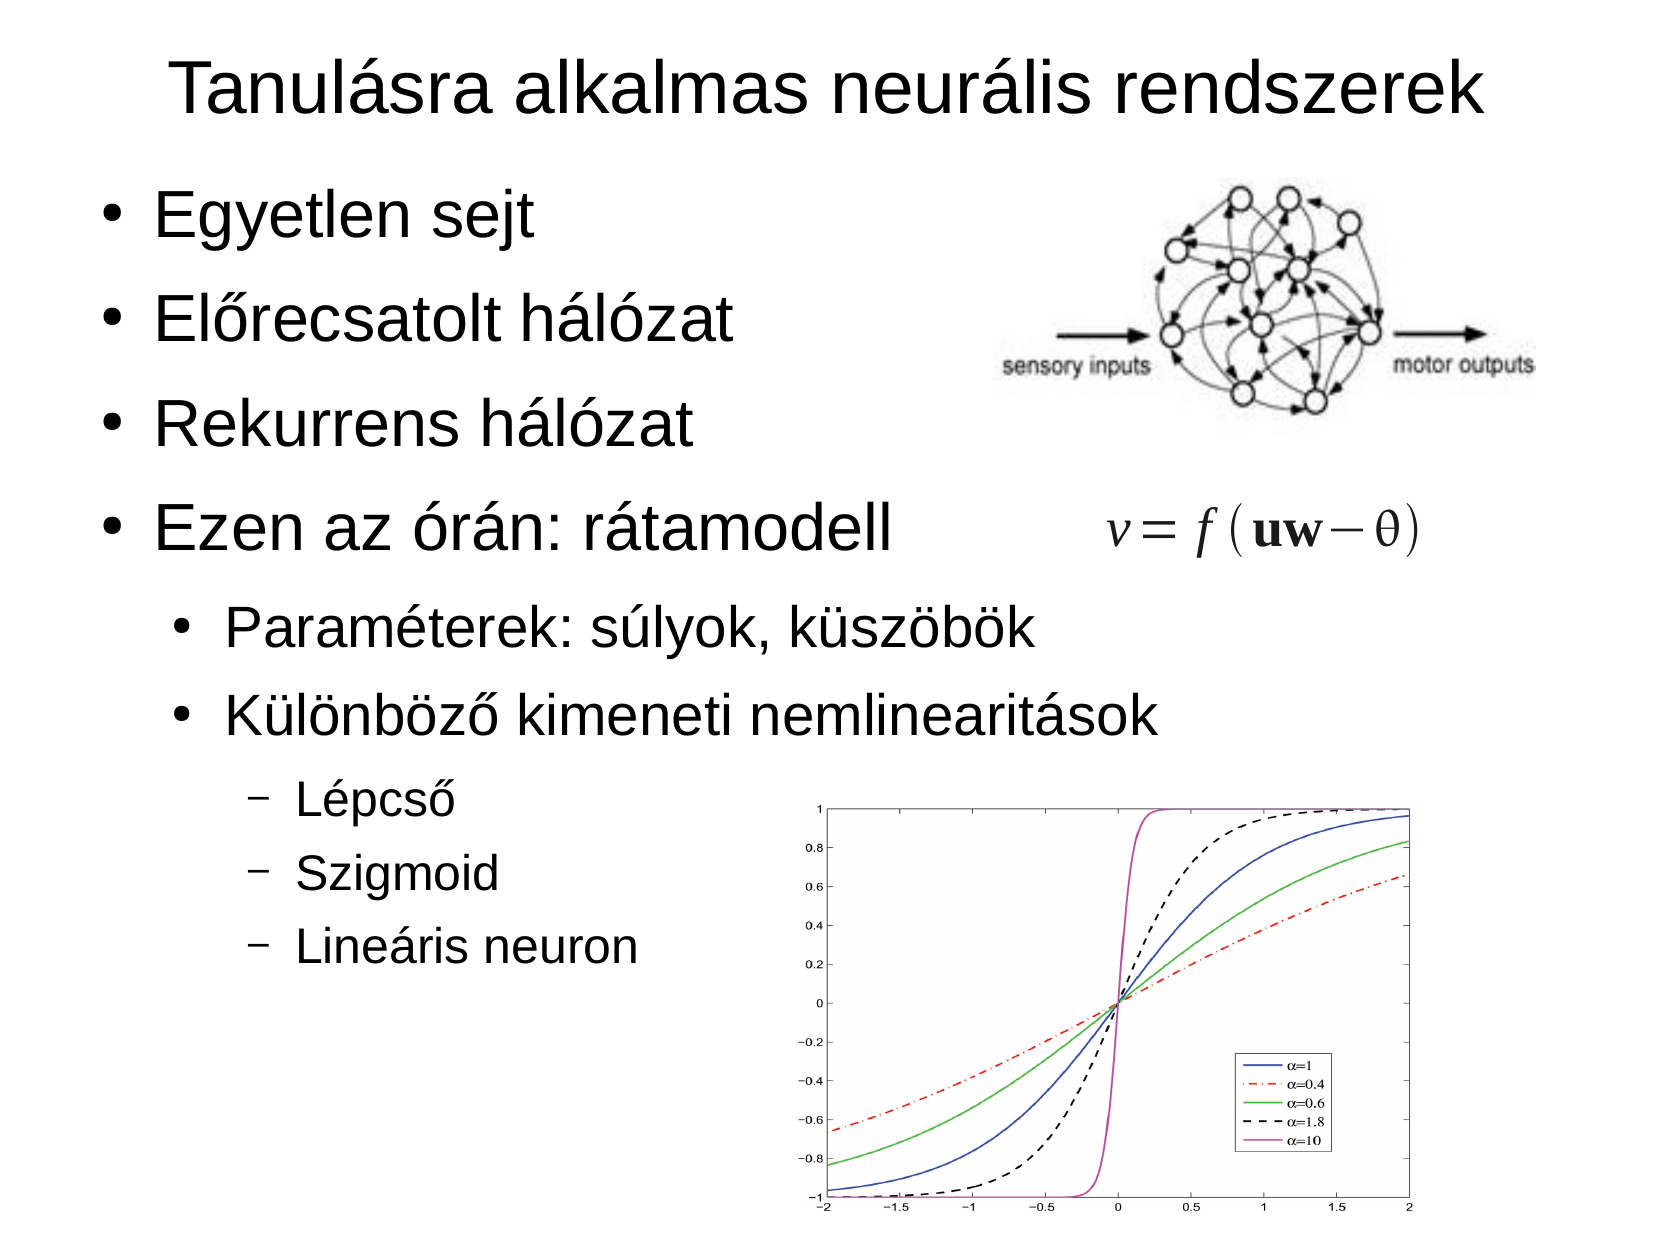

# Tanulásra alkalmas neurális rendszerek
Tanulásra alkalmas neurális rendszerek
Egyetlen sejt
Előrecsatolt hálózat
Rekurrens hálózat
Ezen az órán: rátamodell
Paraméterek: súlyok, küszöbök
Különböző kimeneti nemlinearitások
Lépcső
Szigmoid
Lineáris neuron